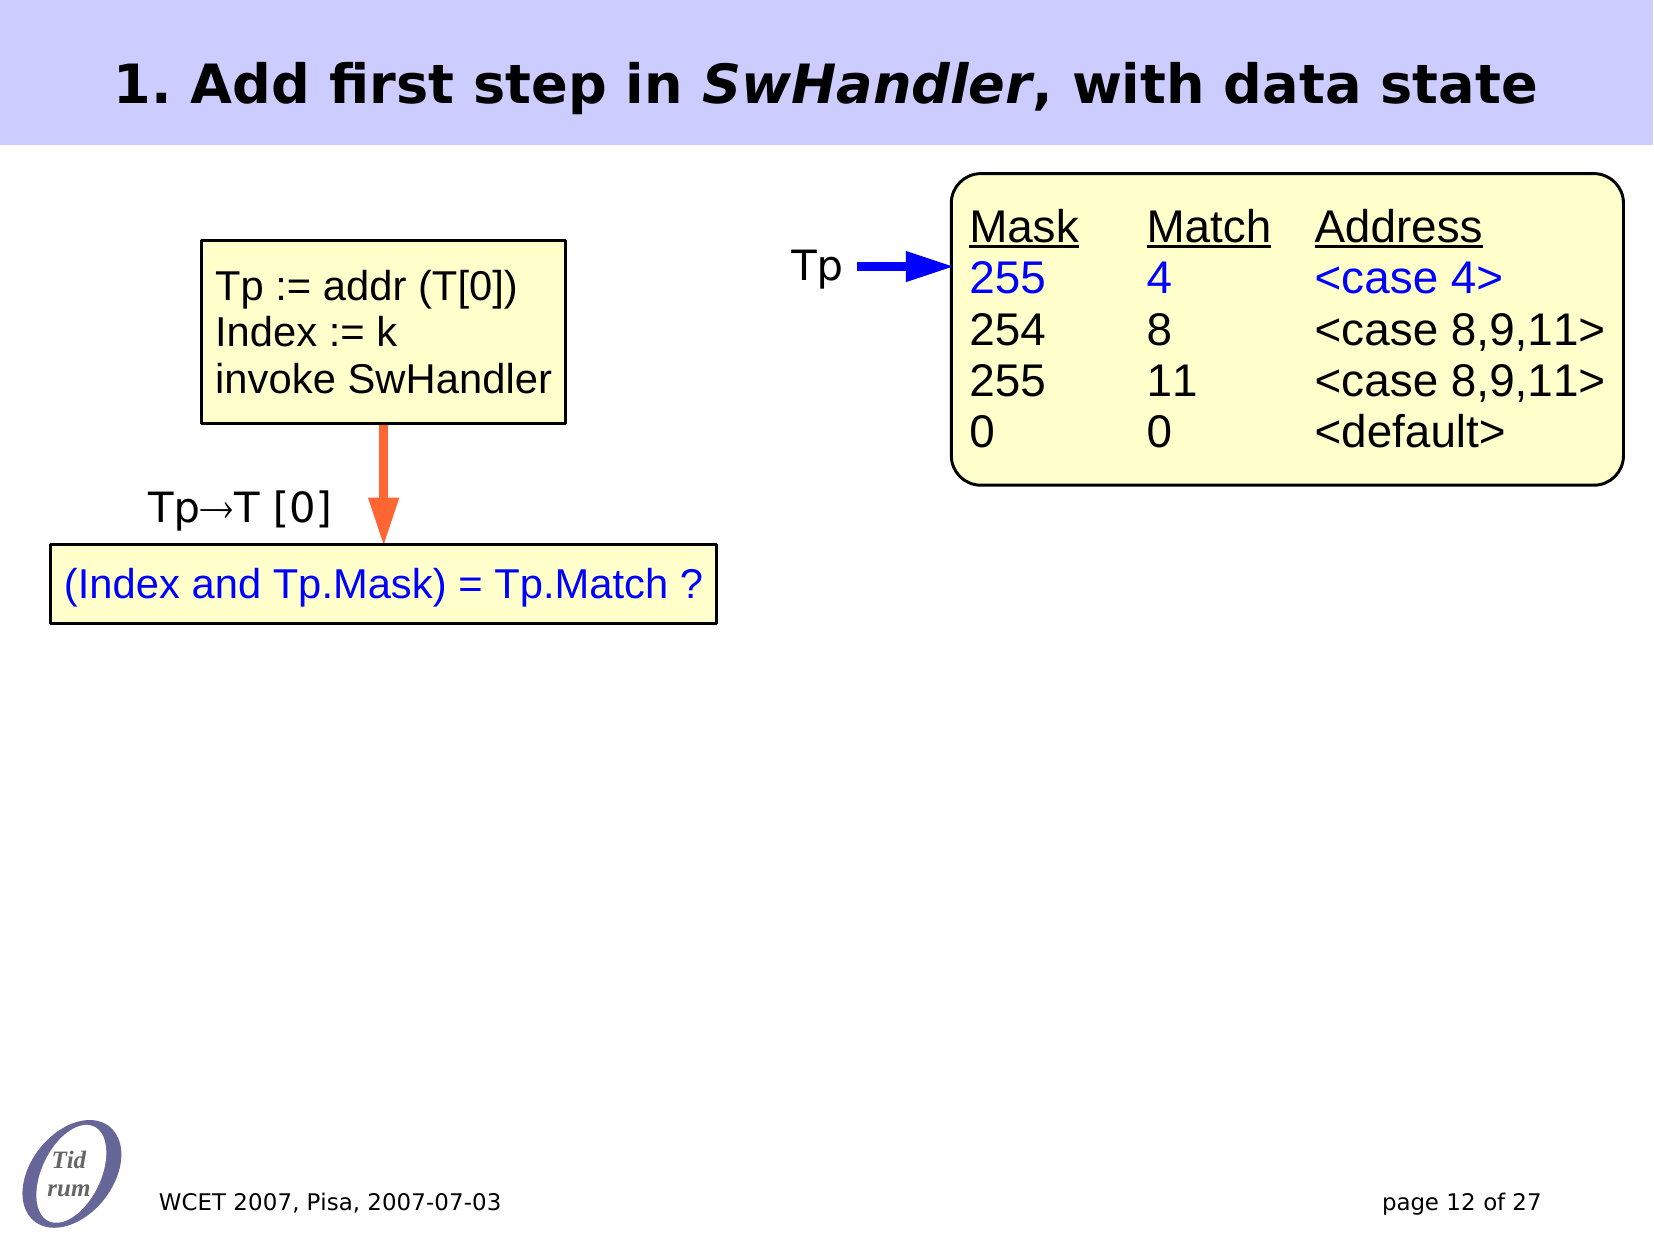

# 1. Add first step in SwHandler, with data state
Mask	Match	Address
255	4	<case 4>
254	8	<case 8,9,11>
255	11	<case 8,9,11>
0	0	<default>
Tp := addr (T[0])
Index := k
invoke SwHandler
Tp
TpT [0]
(Index and Tp.Mask) = Tp.Match ?